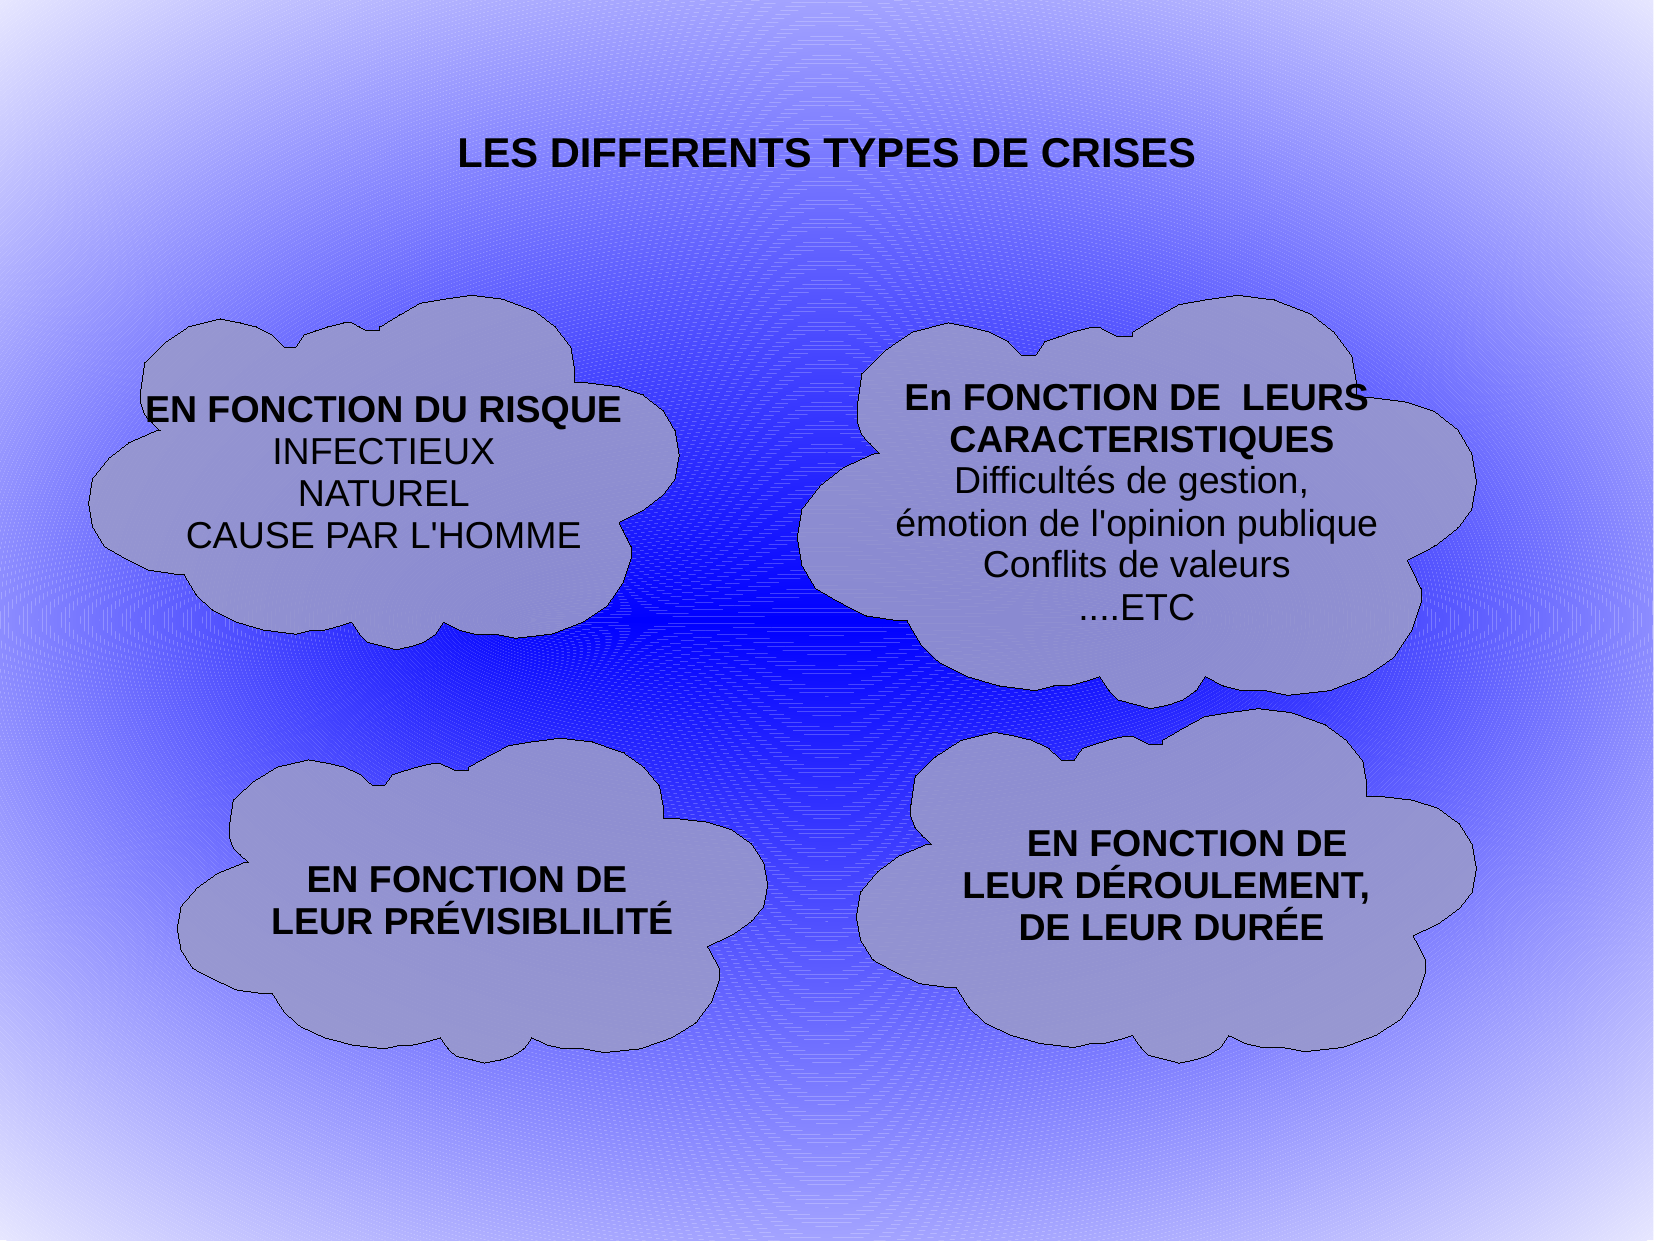

# LES DIFFERENTS TYPES DE CRISES
EN FONCTION DU RISQUE
INFECTIEUX
NATUREL
CAUSE PAR L'HOMME
En FONCTION DE LEURS
 CARACTERISTIQUES
Difficultés de gestion,
émotion de l'opinion publique
Conflits de valeurs
....ETC
 EN FONCTION DE
LEUR DÉROULEMENT,
 DE LEUR DURÉE
EN FONCTION DE
LEUR PRÉVISIBLILITÉ